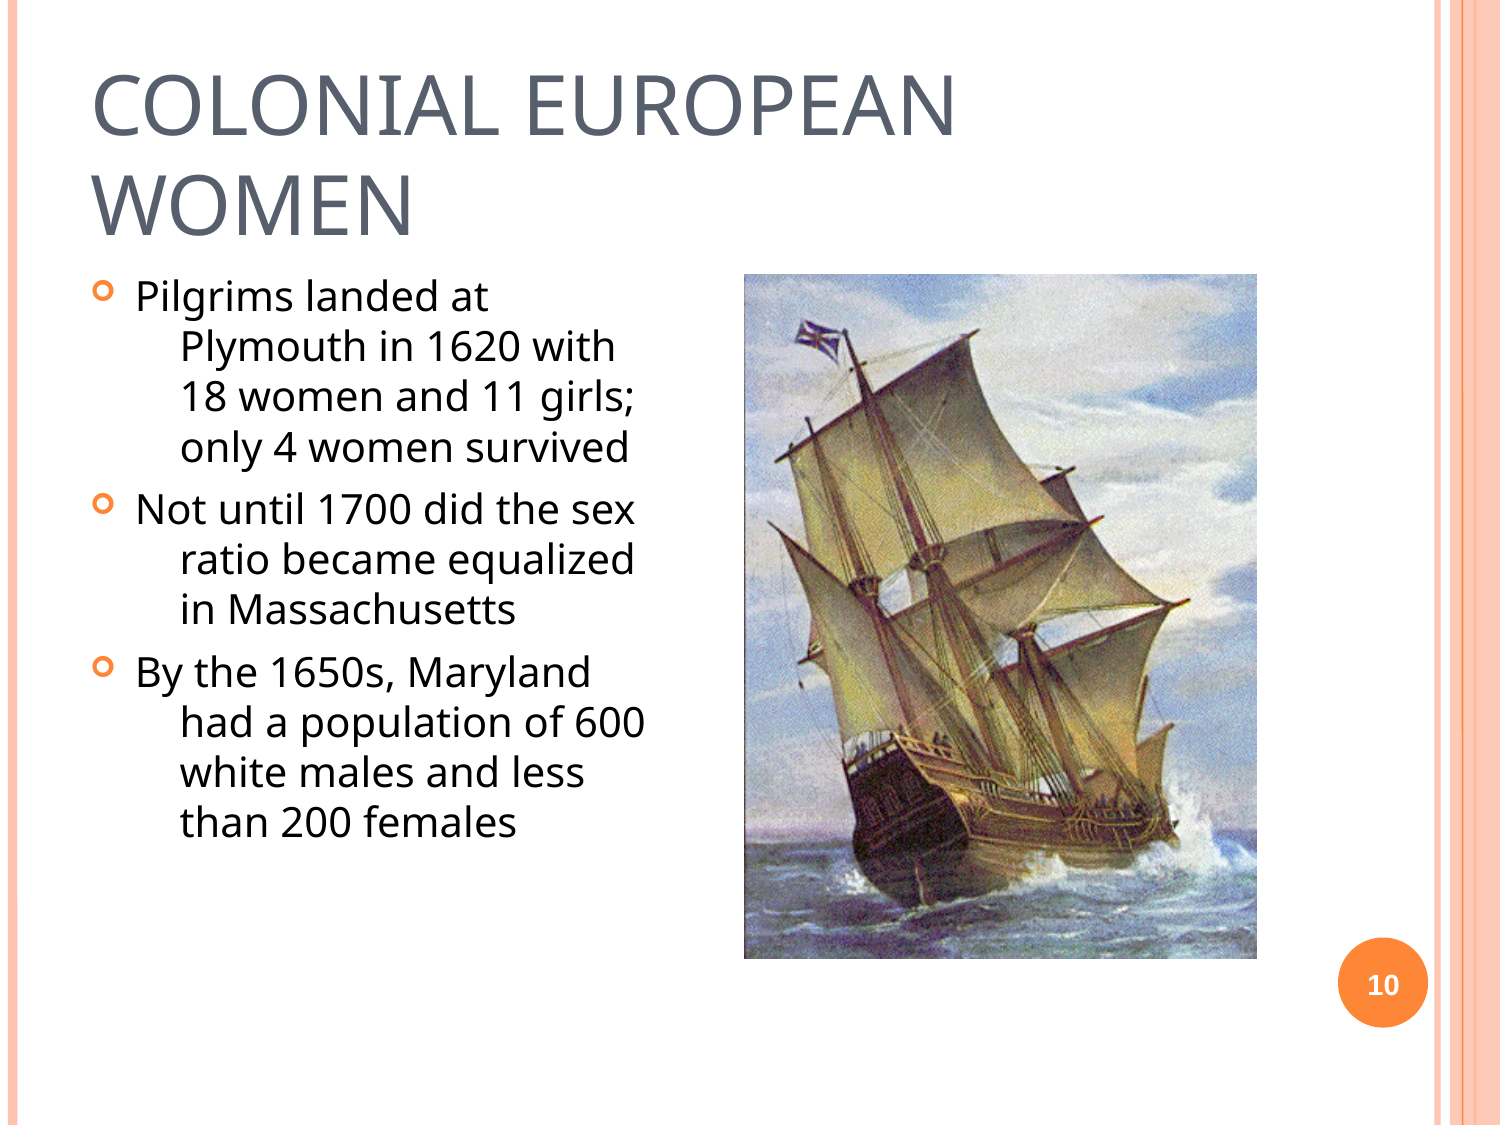

# Colonial European Women
Pilgrims landed at Plymouth in 1620 with 18 women and 11 girls; only 4 women survived
Not until 1700 did the sex ratio became equalized in Massachusetts
By the 1650s, Maryland had a population of 600 white males and less than 200 females